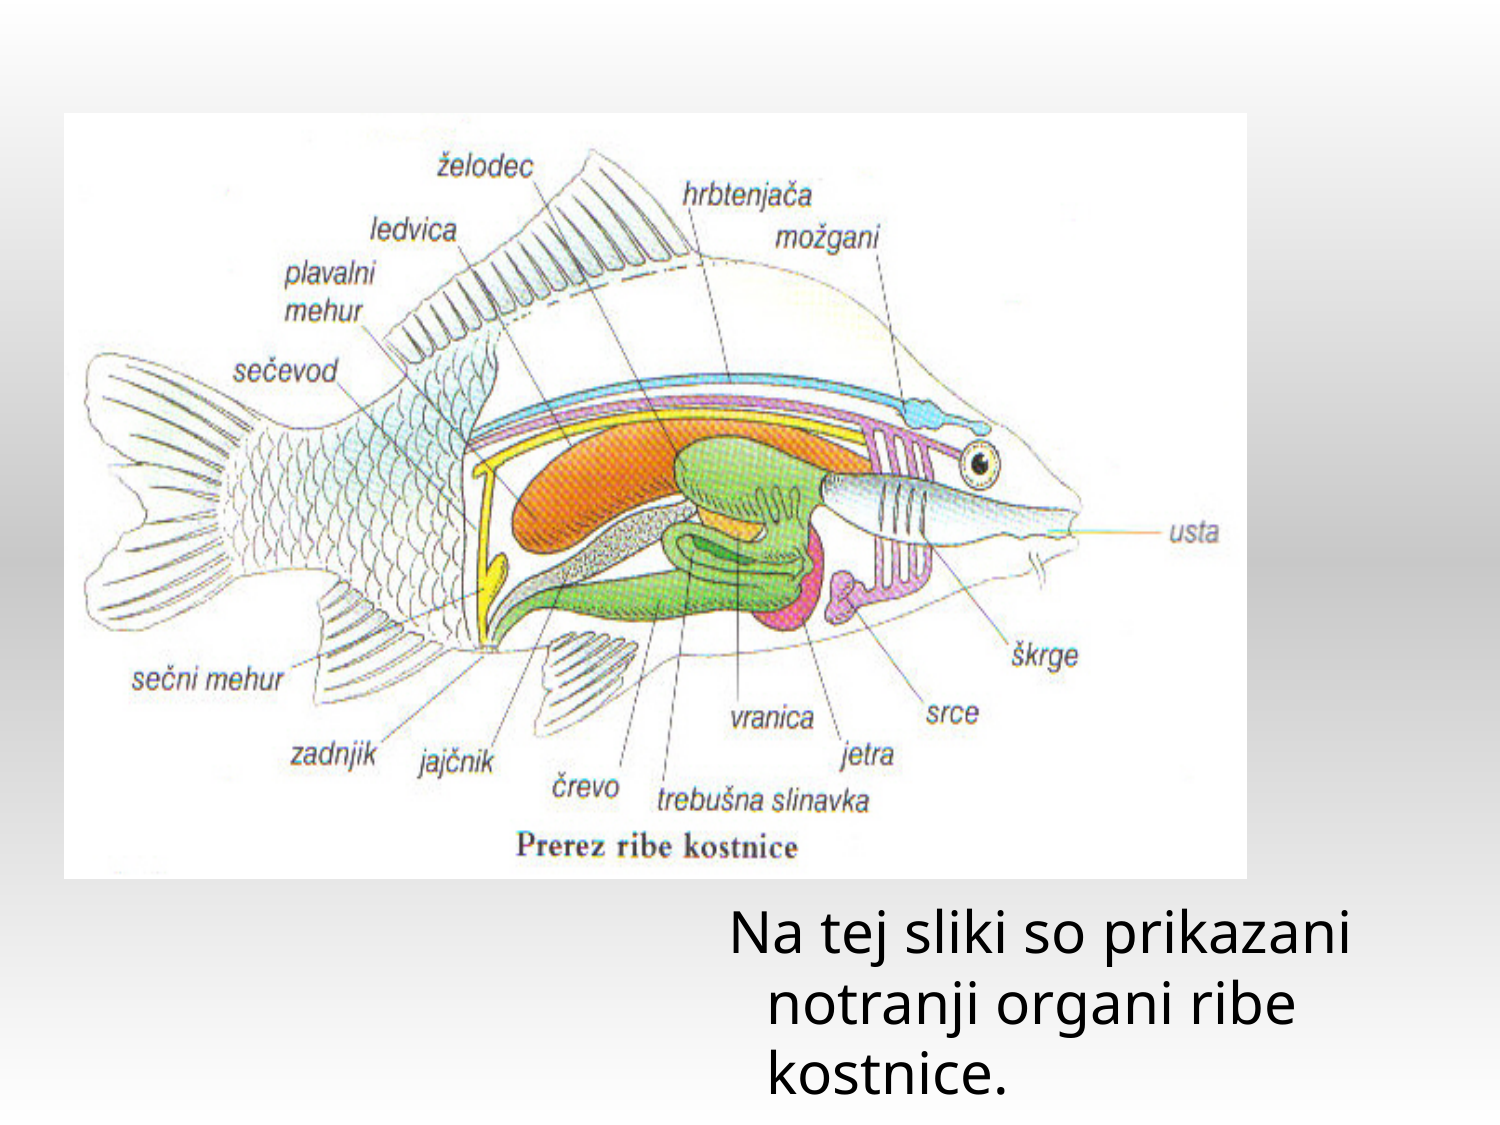

# Na tej sliki so prikazani notranji organi ribe kostnice.